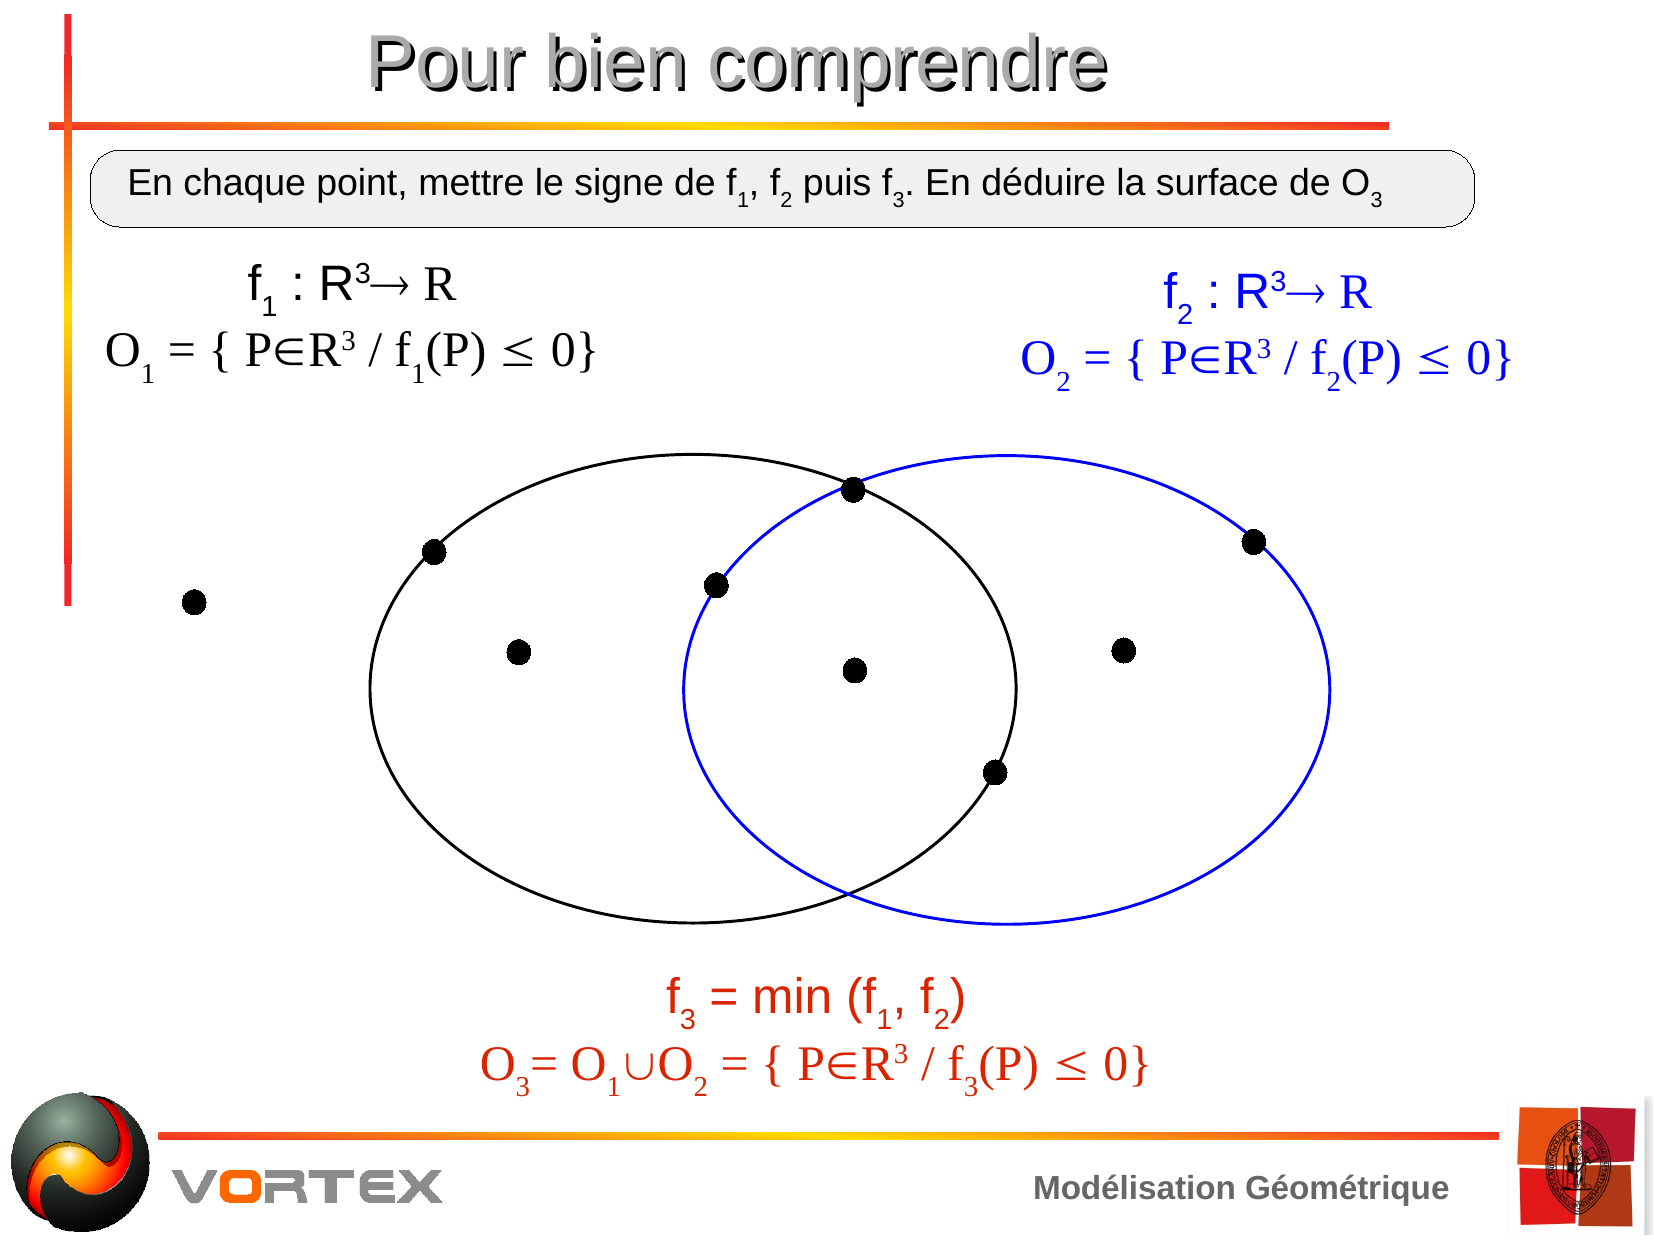

# Pour bien comprendre
En chaque point, mettre le signe de f1, f2 puis f3. En déduire la surface de O3
f1 : R3 R
O1 = { PR3 / f1(P)  0}
f2 : R3 R
O2 = { PR3 / f2(P)  0}
f3 = min (f1, f2)
O3= O1O2 = { PR3 / f3(P)  0}